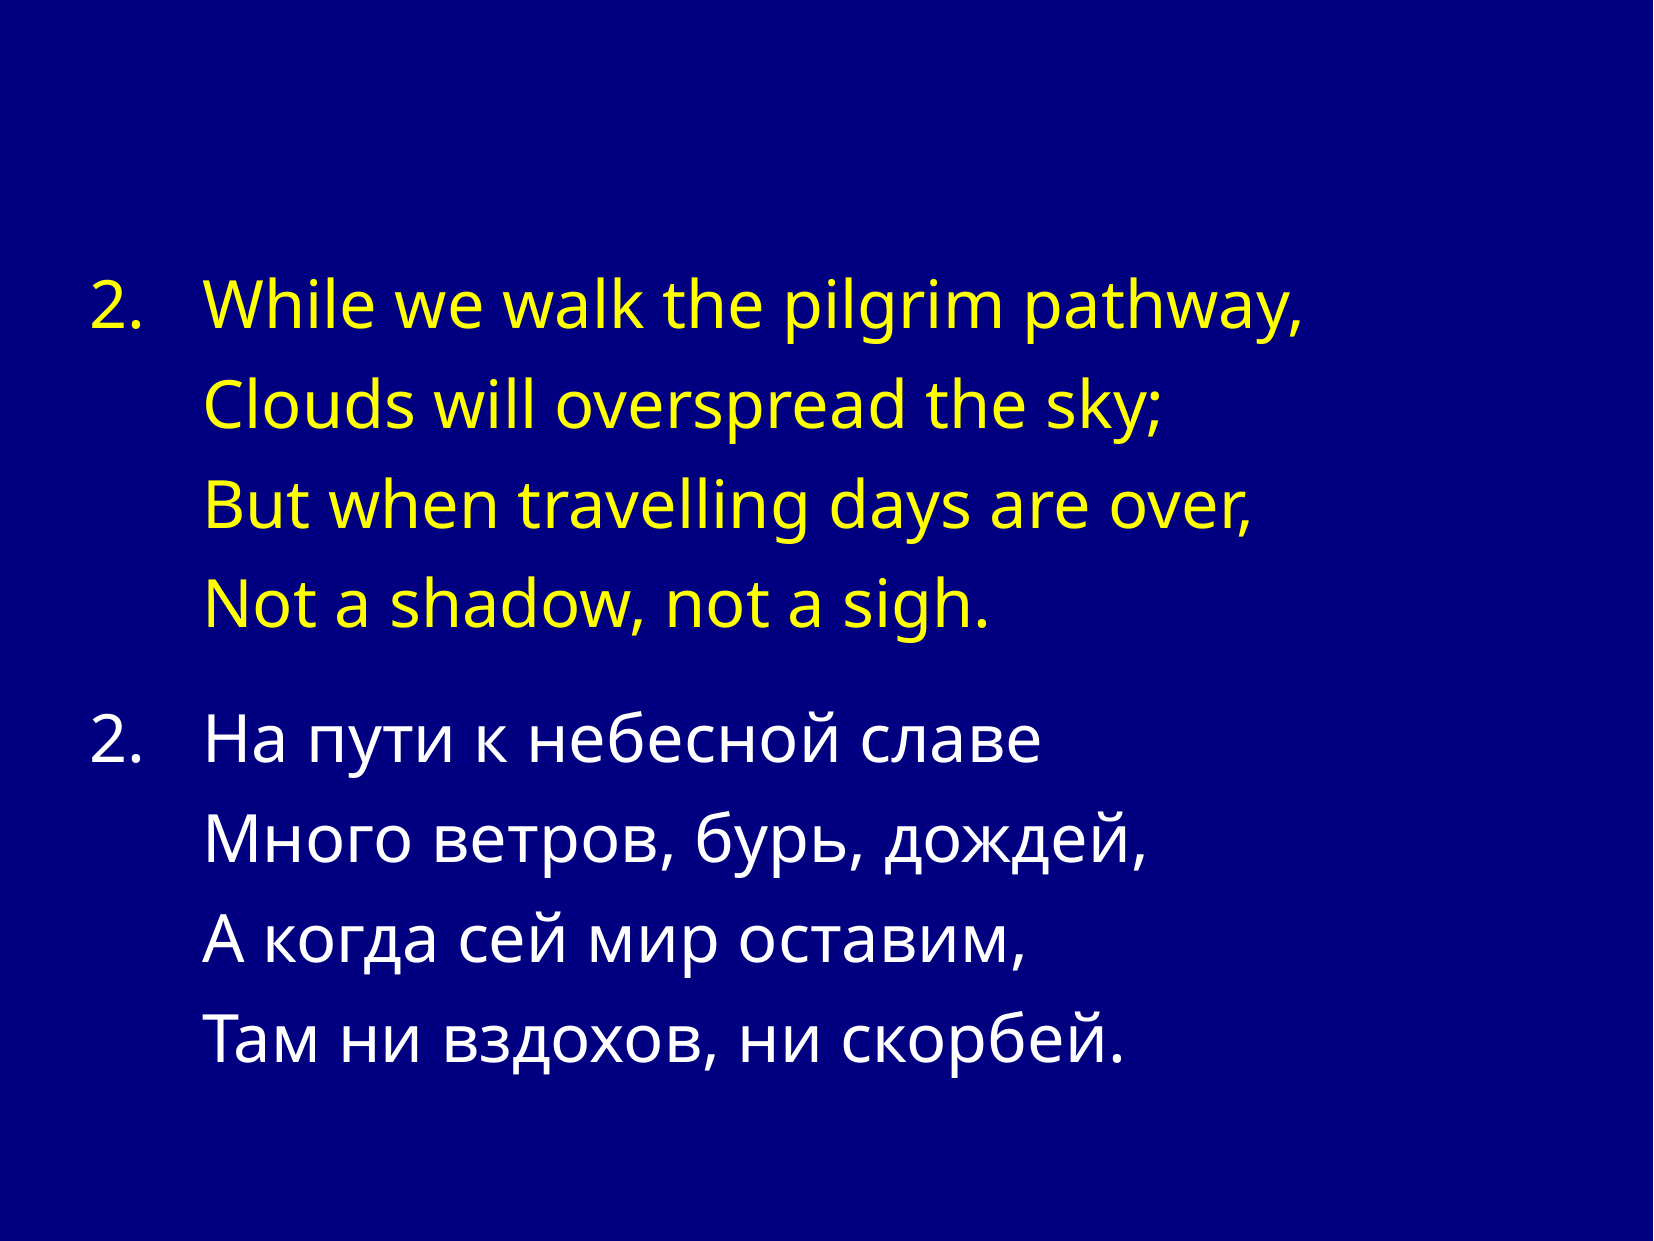

2.	While we walk the pilgrim pathway,
	Clouds will overspread the sky;
	But when travelling days are over,
	Not a shadow, not a sigh.
2.	На пути к небесной славе
	Много ветров, бурь, дождей,
	А когда сей мир оставим,
	Там ни вздохов, ни скорбей.